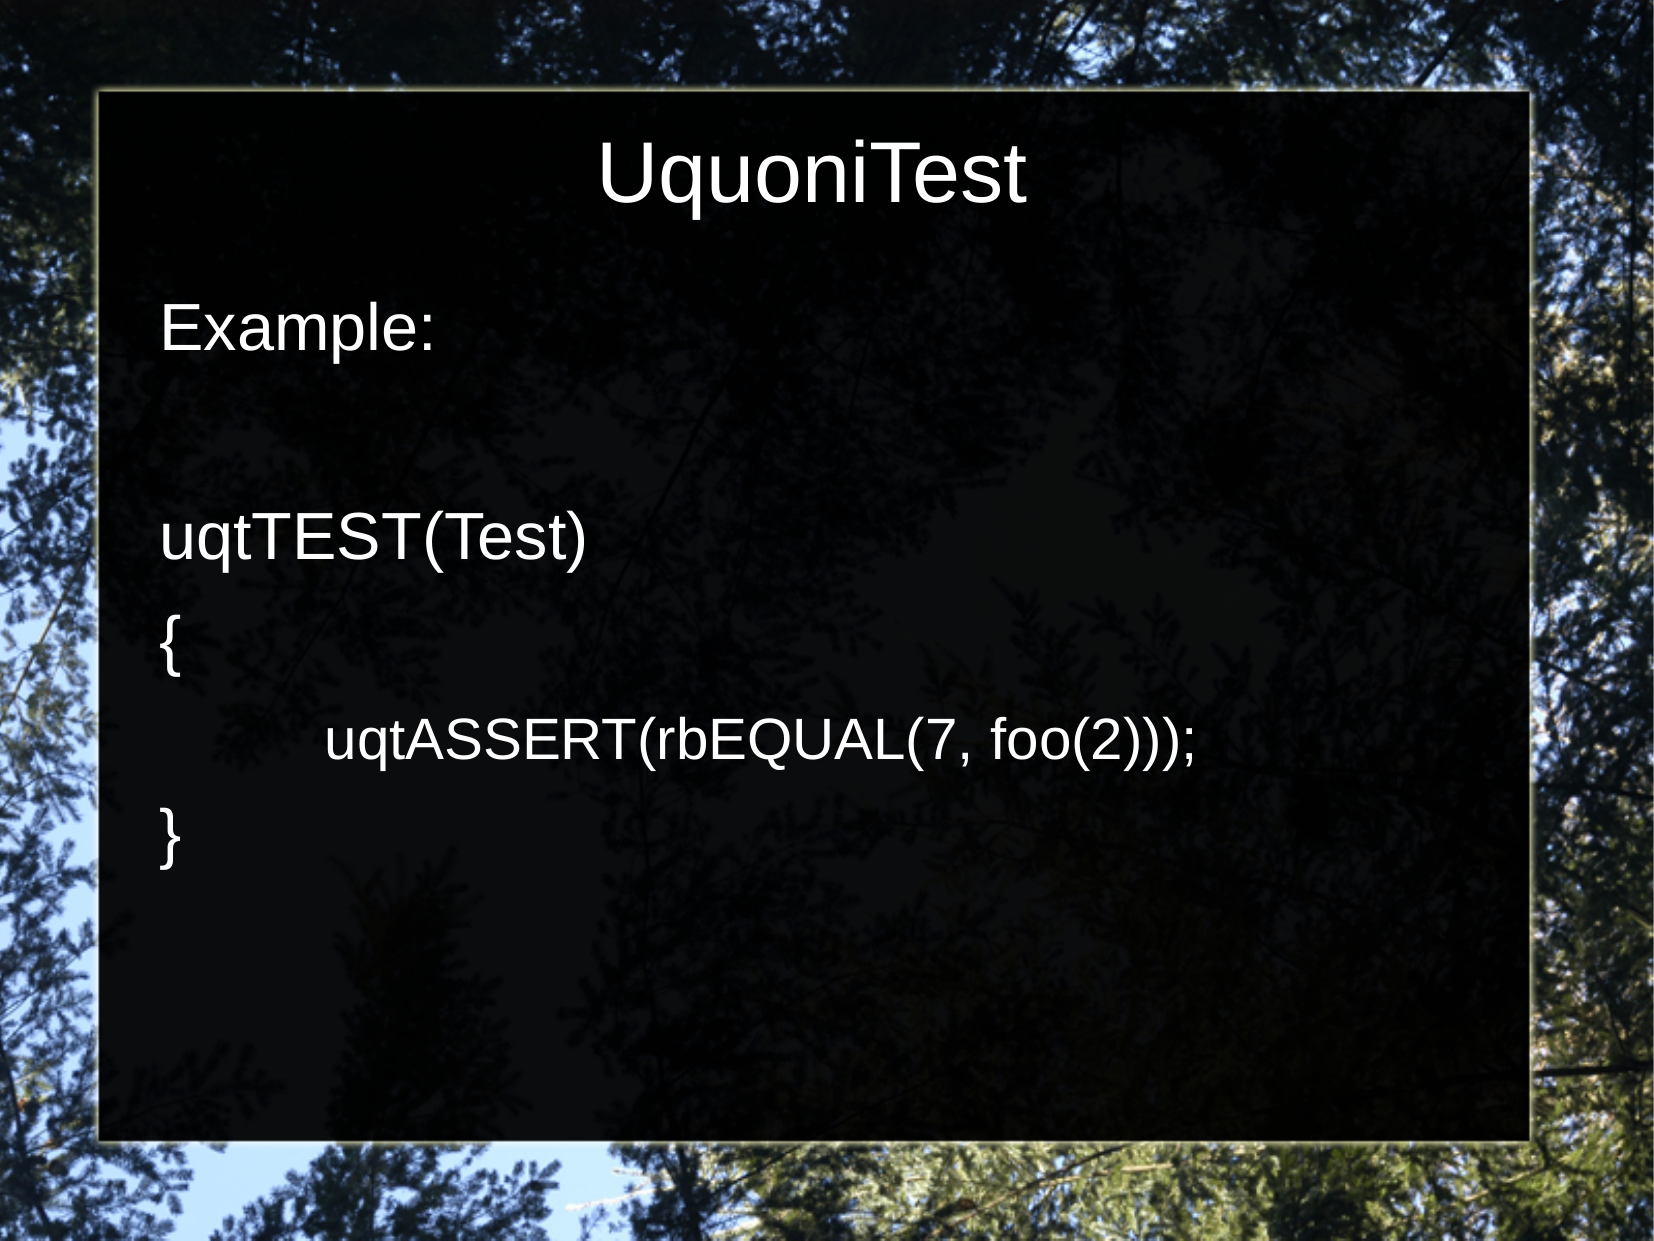

# UquoniTest
Example:
uqtTEST(Test)
{
uqtASSERT(rbEQUAL(7, foo(2)));
}